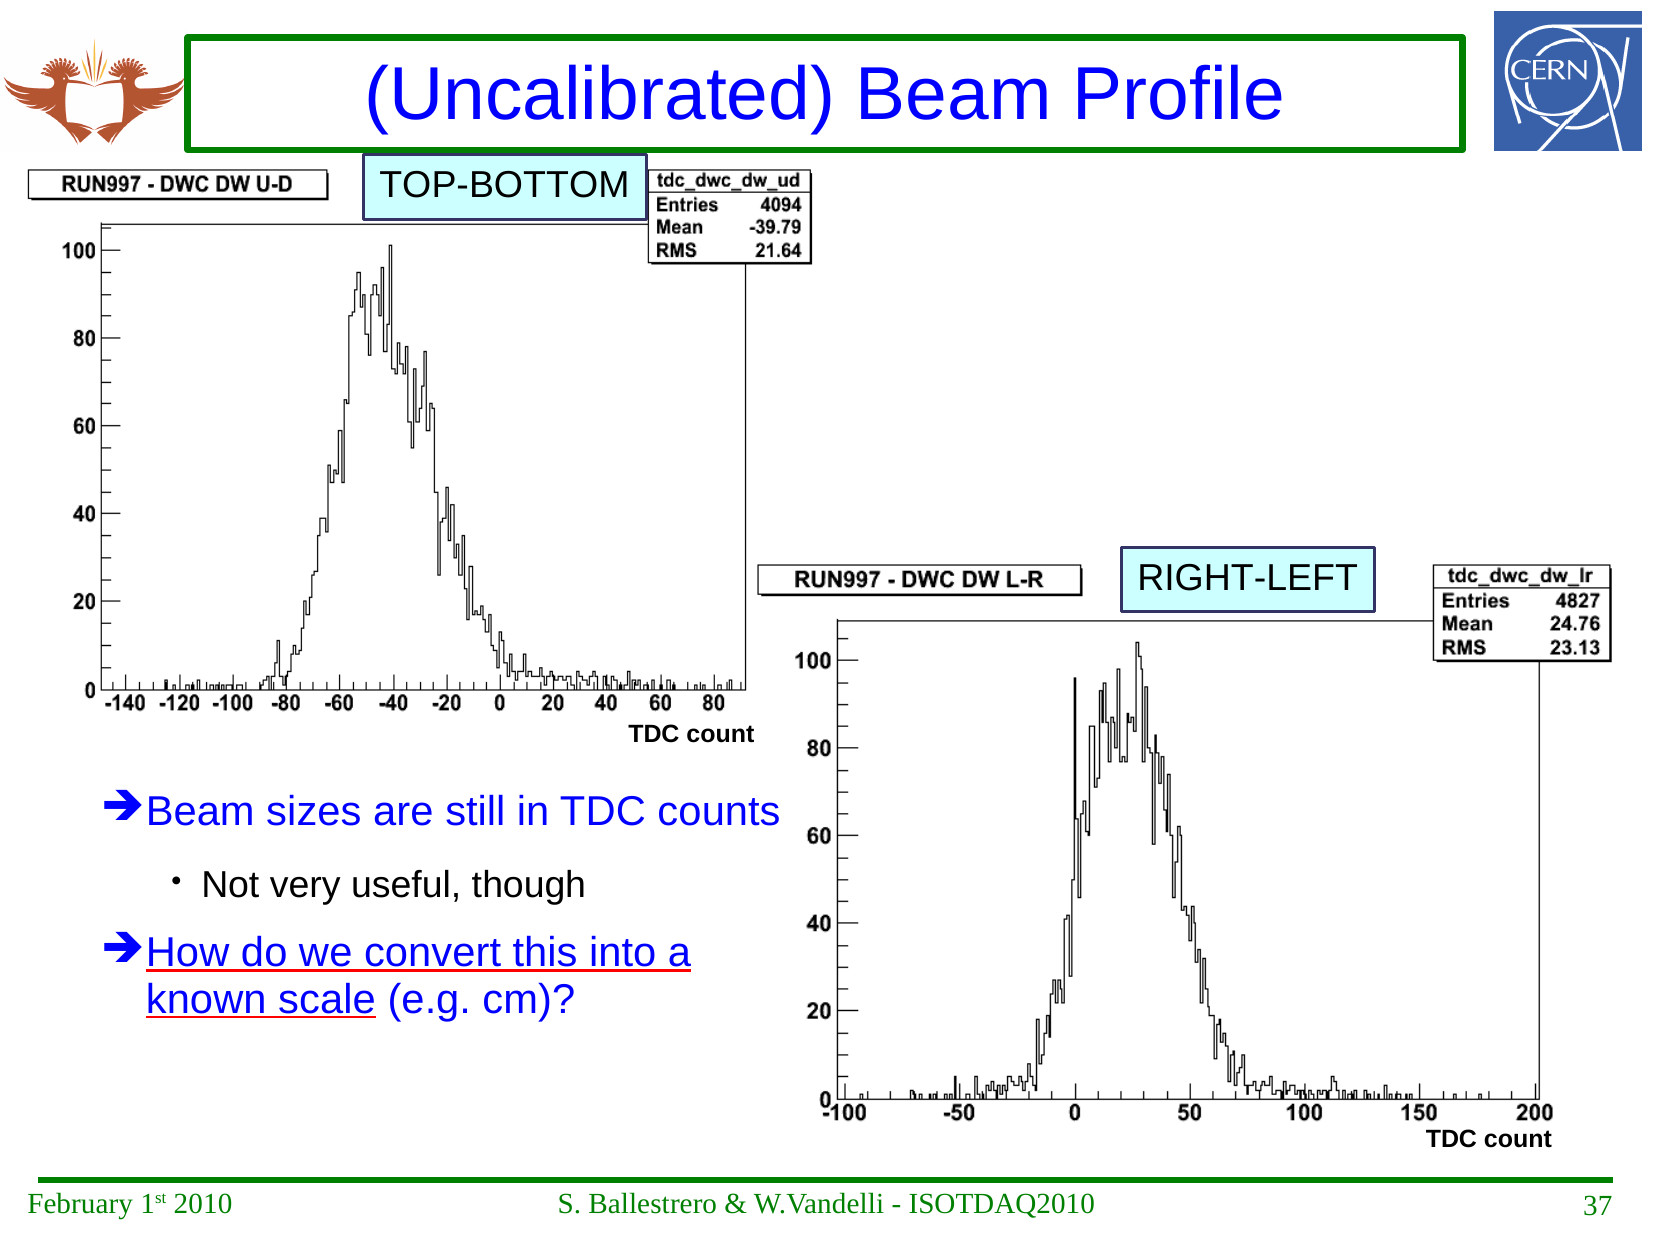

# (Uncalibrated) Beam Profile
TOP-BOTTOM
RIGHT-LEFT
TDC count
Beam sizes are still in TDC counts
Not very useful, though
How do we convert this into a known scale (e.g. cm)?
TDC count
37